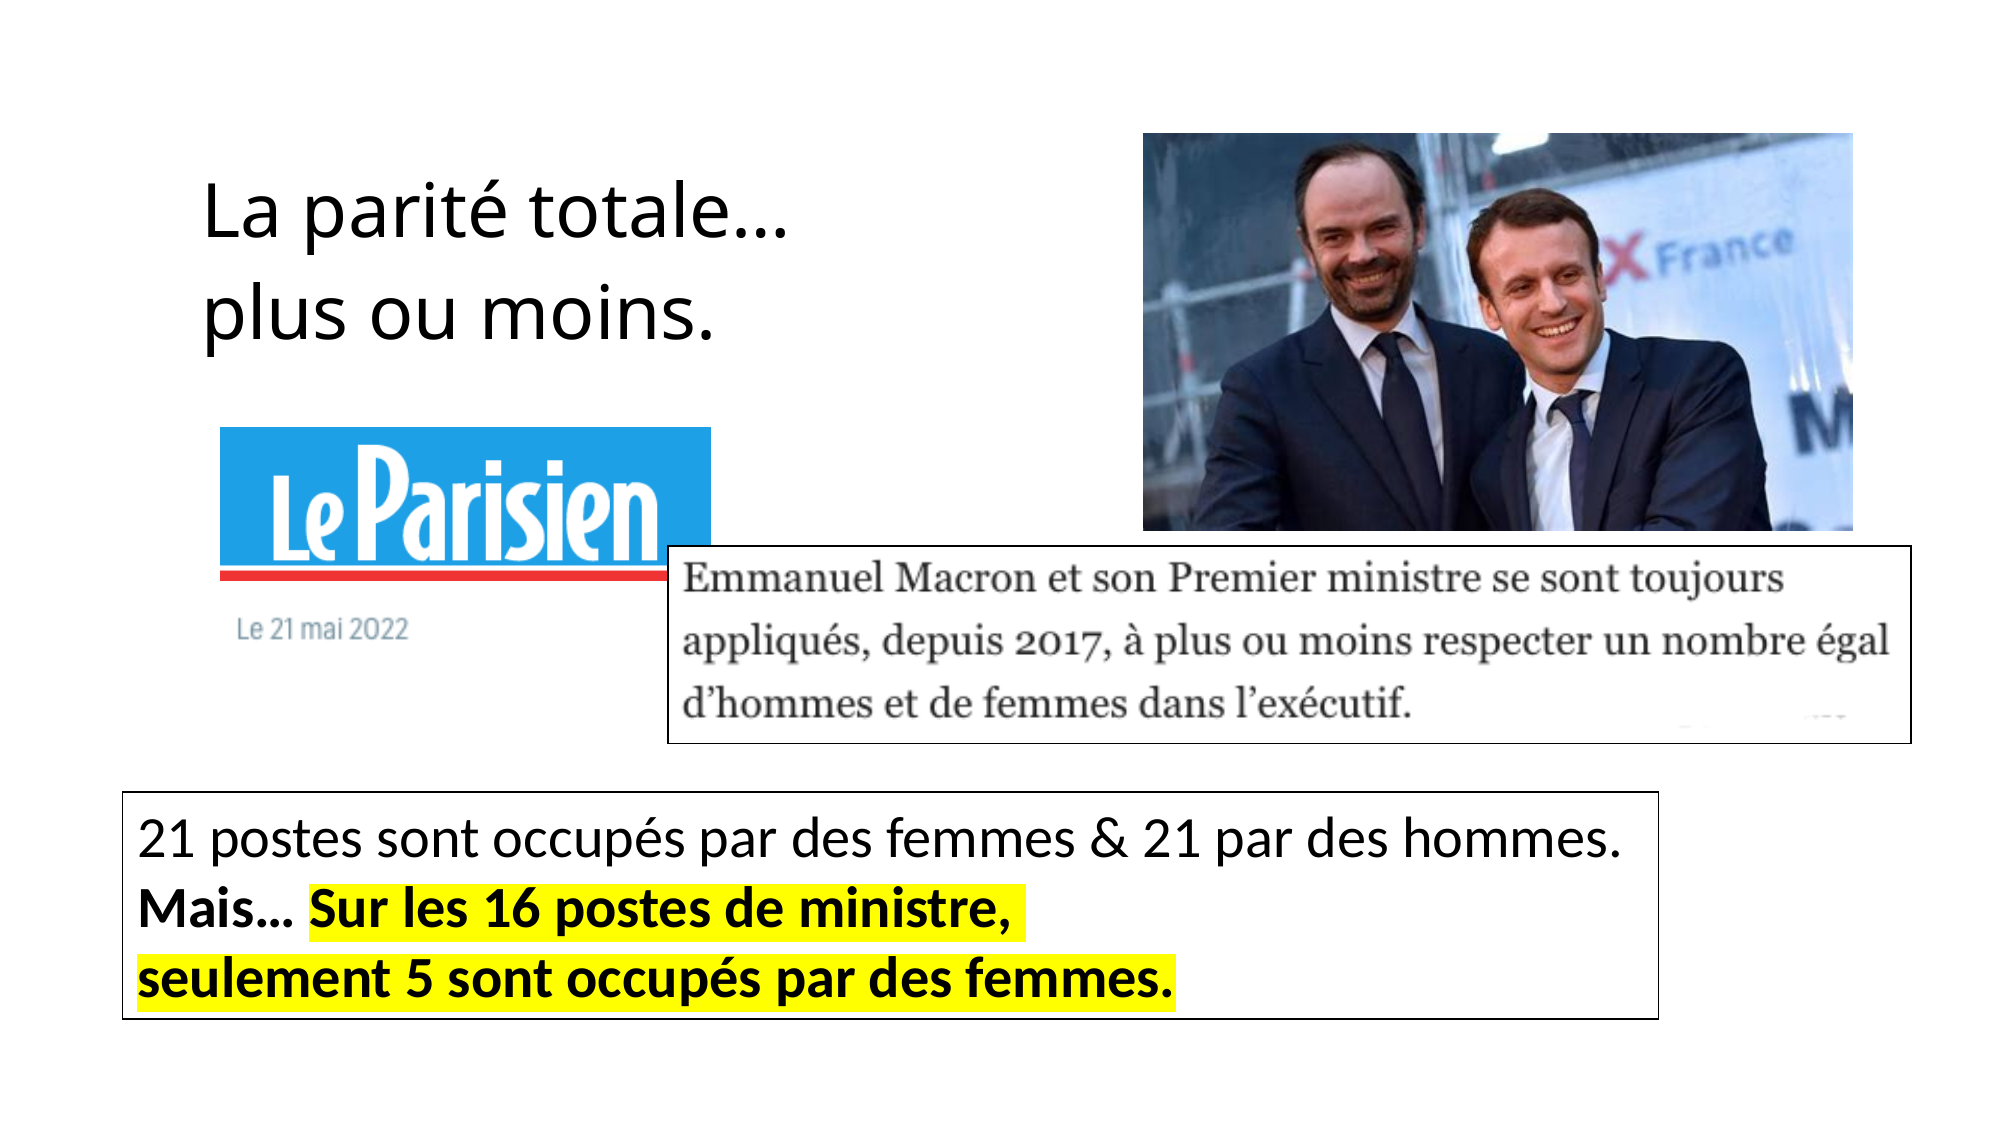

La parité totale…
plus ou moins.
21 postes sont occupés par des femmes & 21 par des hommes.
Mais… Sur les 16 postes de ministre,
seulement 5 sont occupés par des femmes.